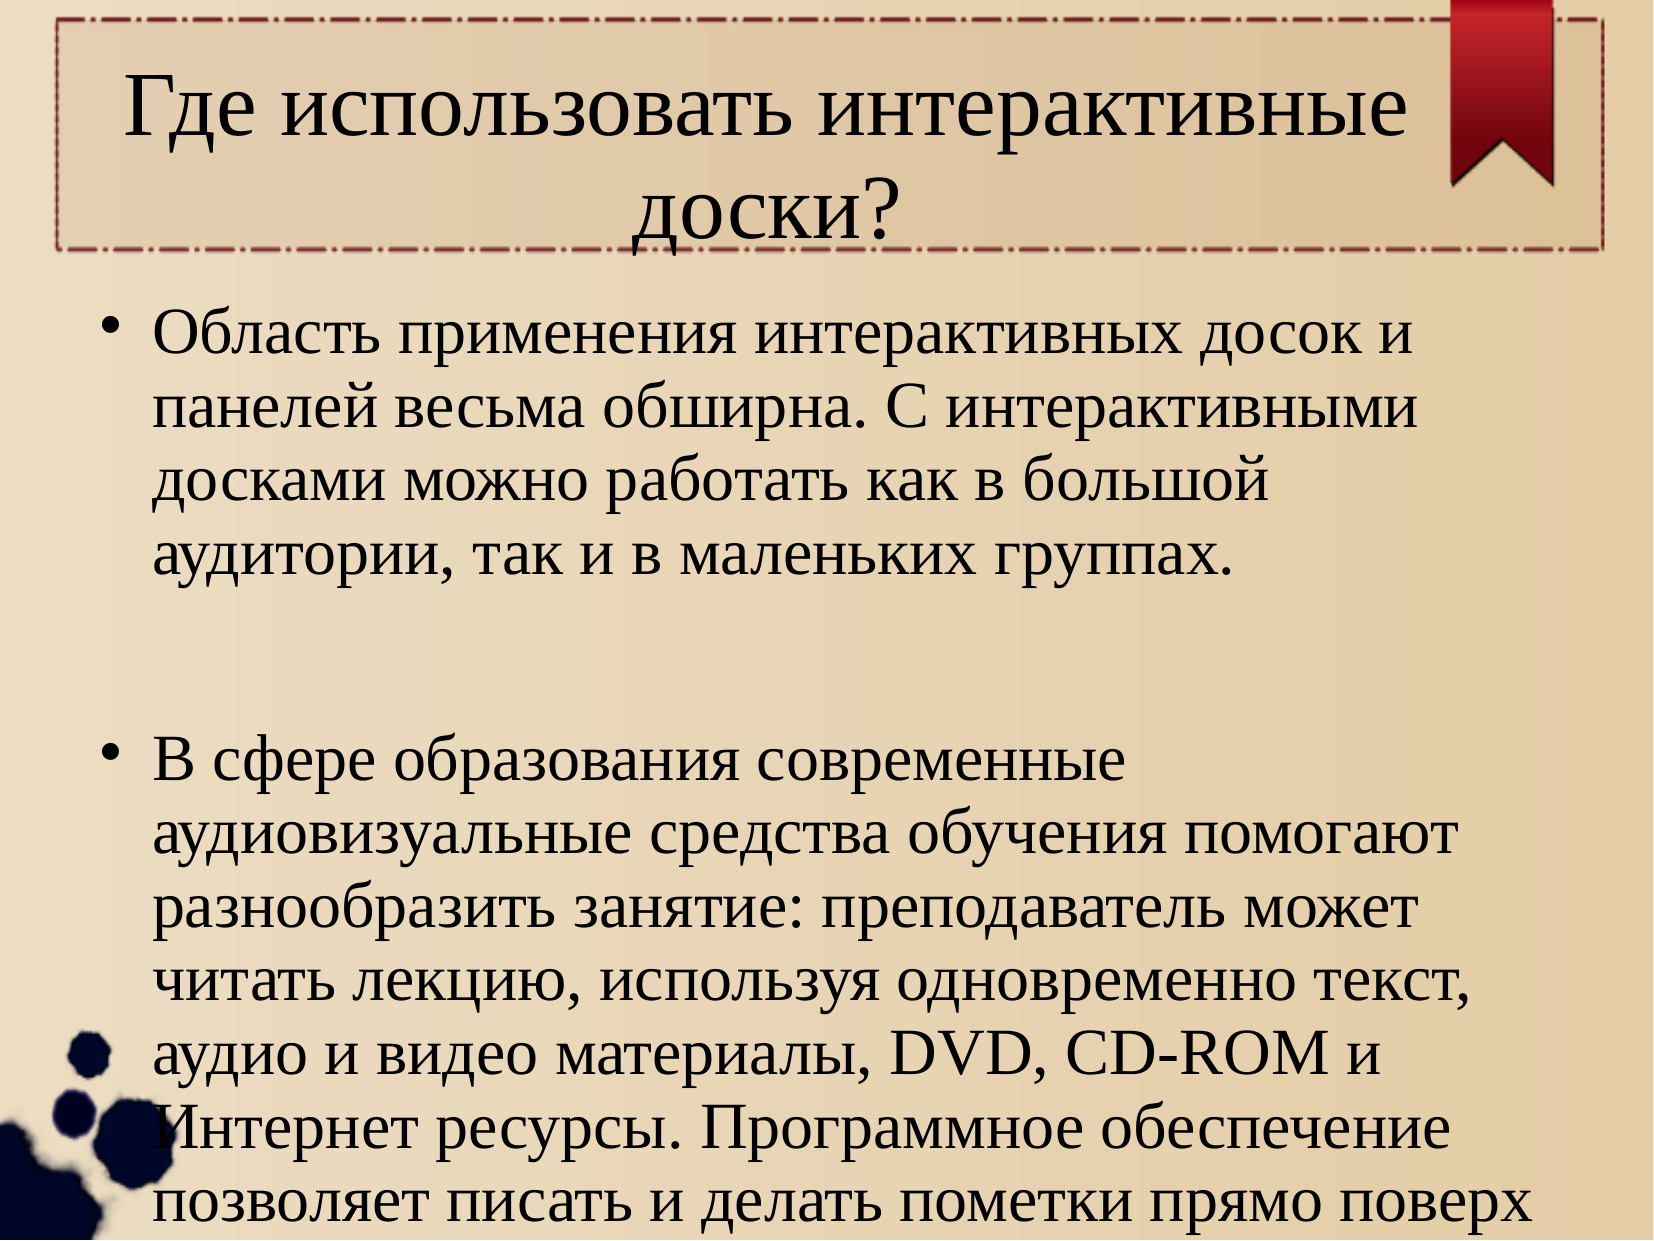

# Где использовать интерактивные доски?
Область применения интерактивных досок и панелей весьма обширна. С интерактивными досками можно работать как в большой аудитории, так и в маленьких группах.
В сфере образования современные аудиовизуальные средства обучения помогают разнообразить занятие: преподаватель может читать лекцию, используя одновременно текст, аудио и видео материалы, DVD, CD-ROM и Интернет ресурсы. Программное обеспечение позволяет писать и делать пометки прямо поверх всех видов документов, диаграмм и веб-страниц.